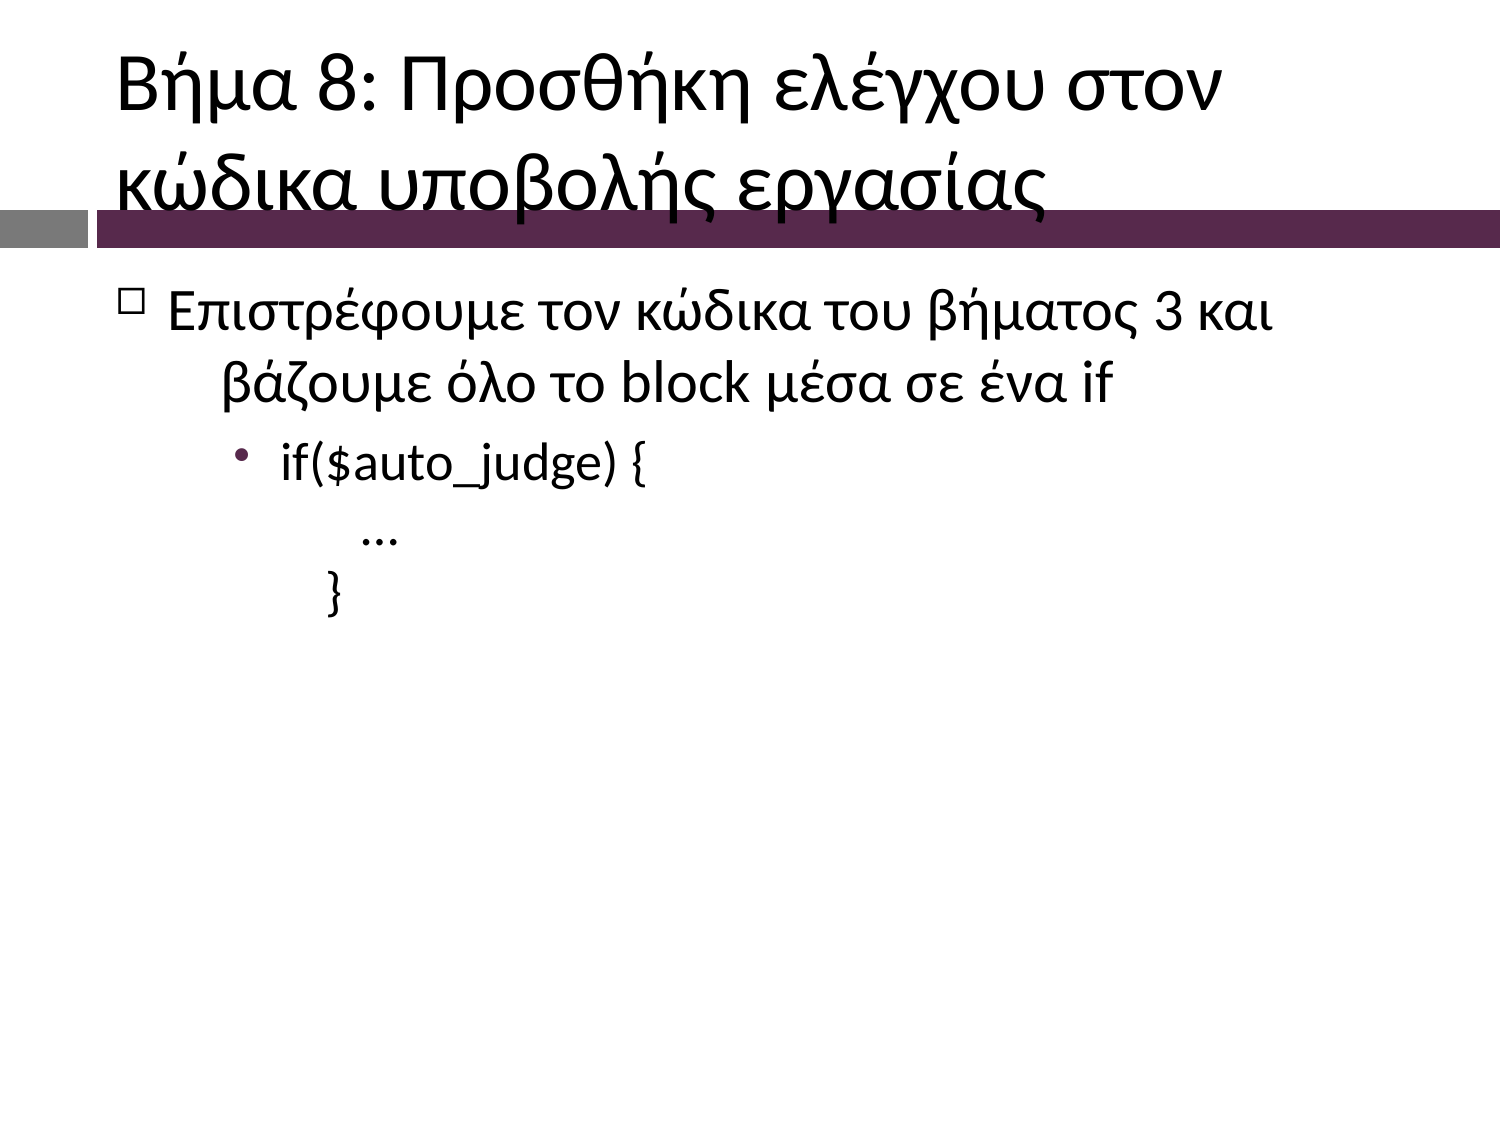

# Βήμα 8: Προσθήκη ελέγχου στον κώδικα υποβολής εργασίας
Επιστρέφουμε τον κώδικα του βήματος 3 και βάζουμε όλο το block μέσα σε ένα if
if($auto_judge) {
 …
}